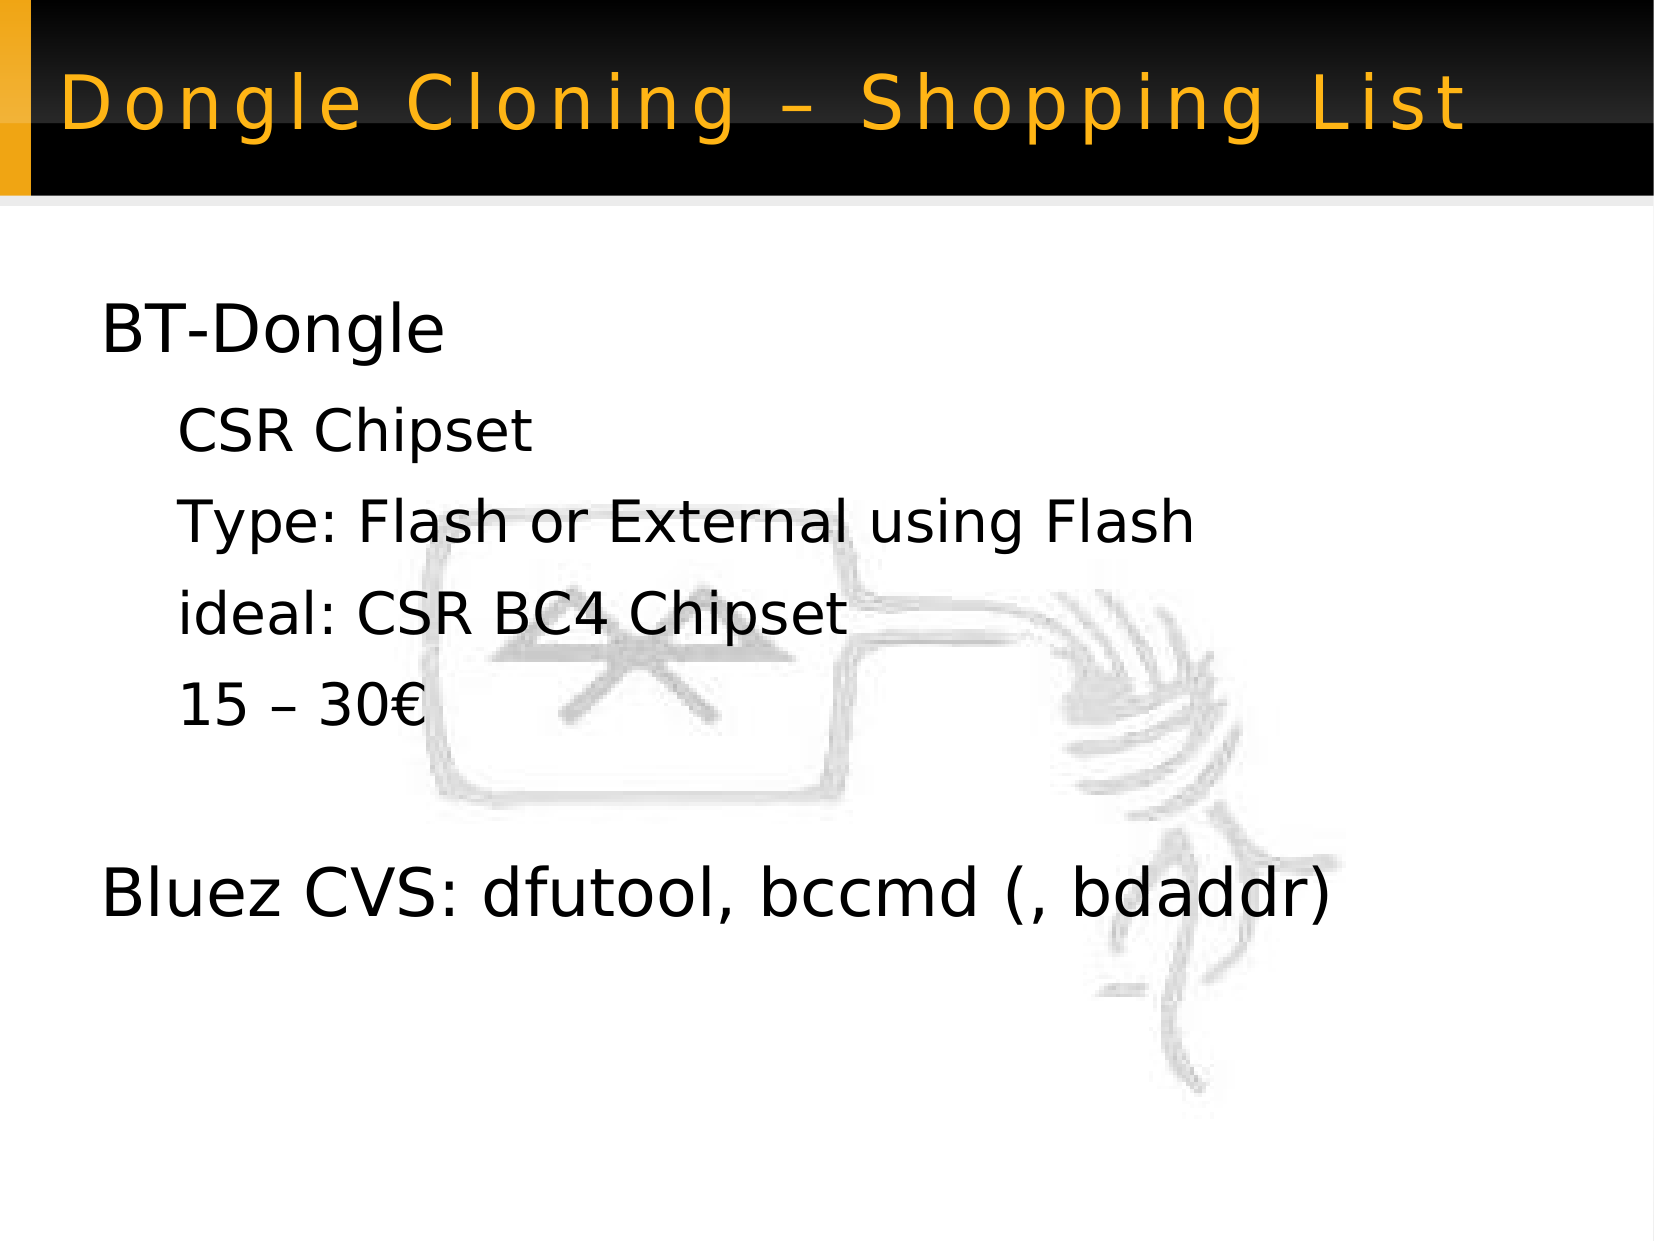

# Dongle Cloning – Shopping List
BT-Dongle
CSR Chipset
Type: Flash or External using Flash
ideal: CSR BC4 Chipset
15 – 30€
Bluez CVS: dfutool, bccmd (, bdaddr)